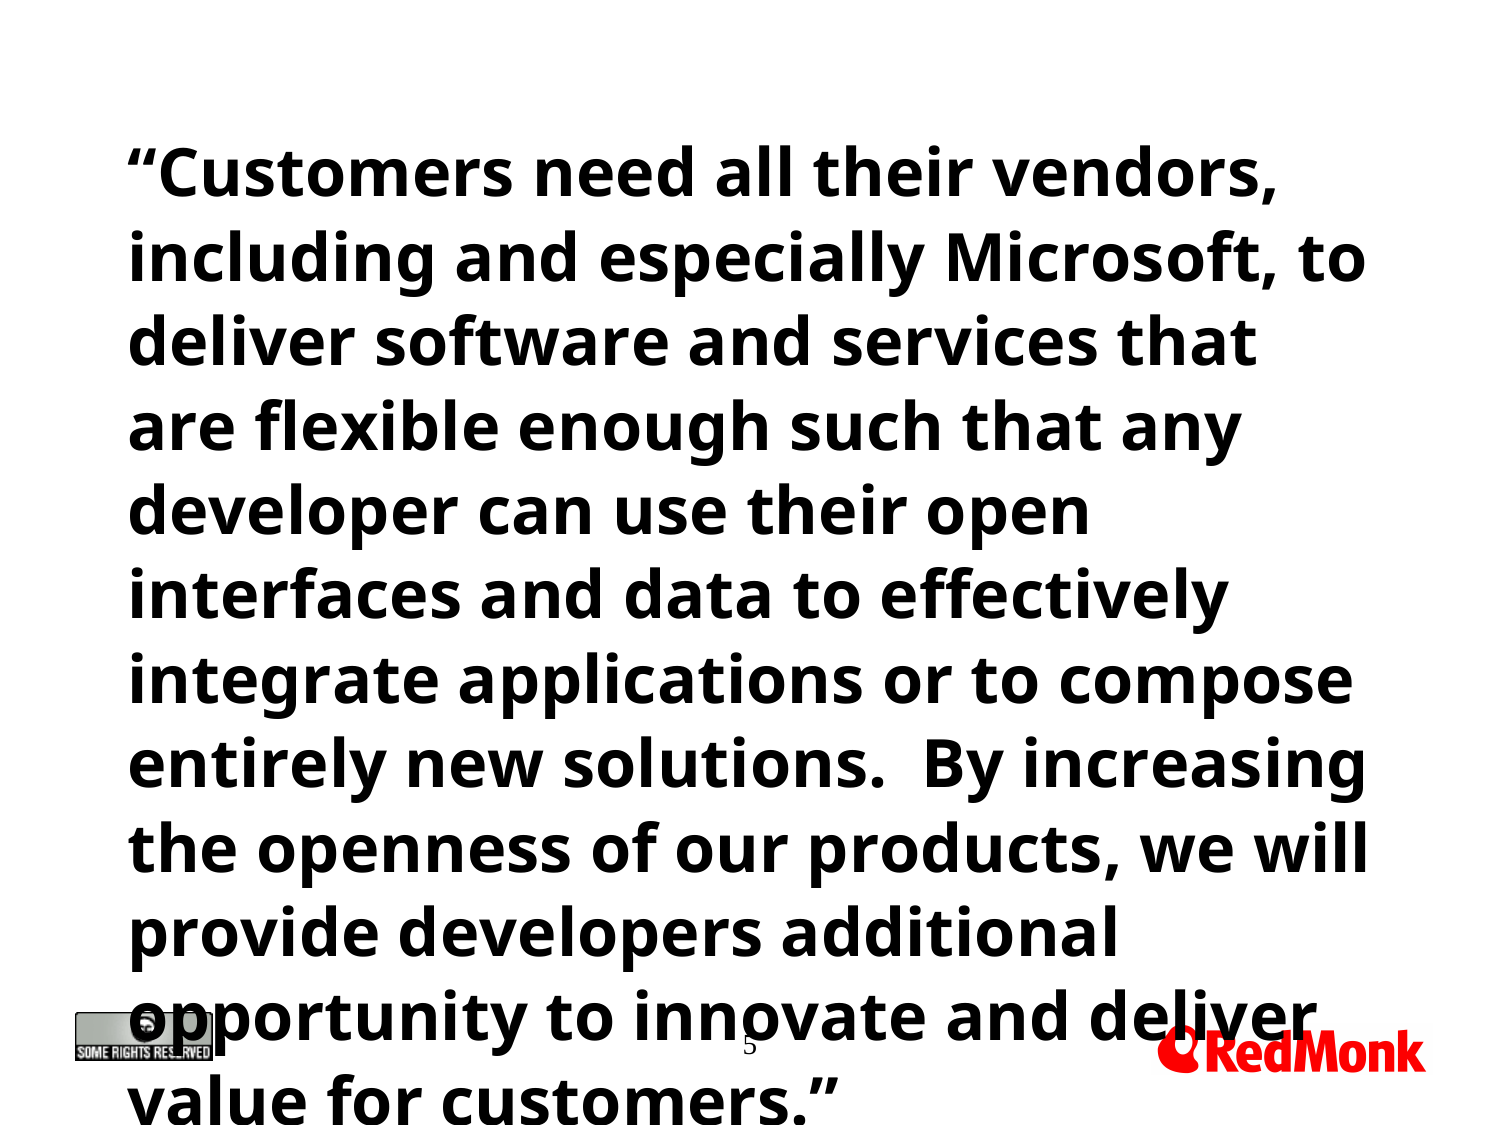

“Customers need all their vendors, including and especially Microsoft, to deliver software and services that are flexible enough such that any developer can use their open interfaces and data to effectively integrate applications or to compose entirely new solutions. By increasing the openness of our products, we will provide developers additional opportunity to innovate and deliver value for customers.”
- Ray Ozzie, 2008